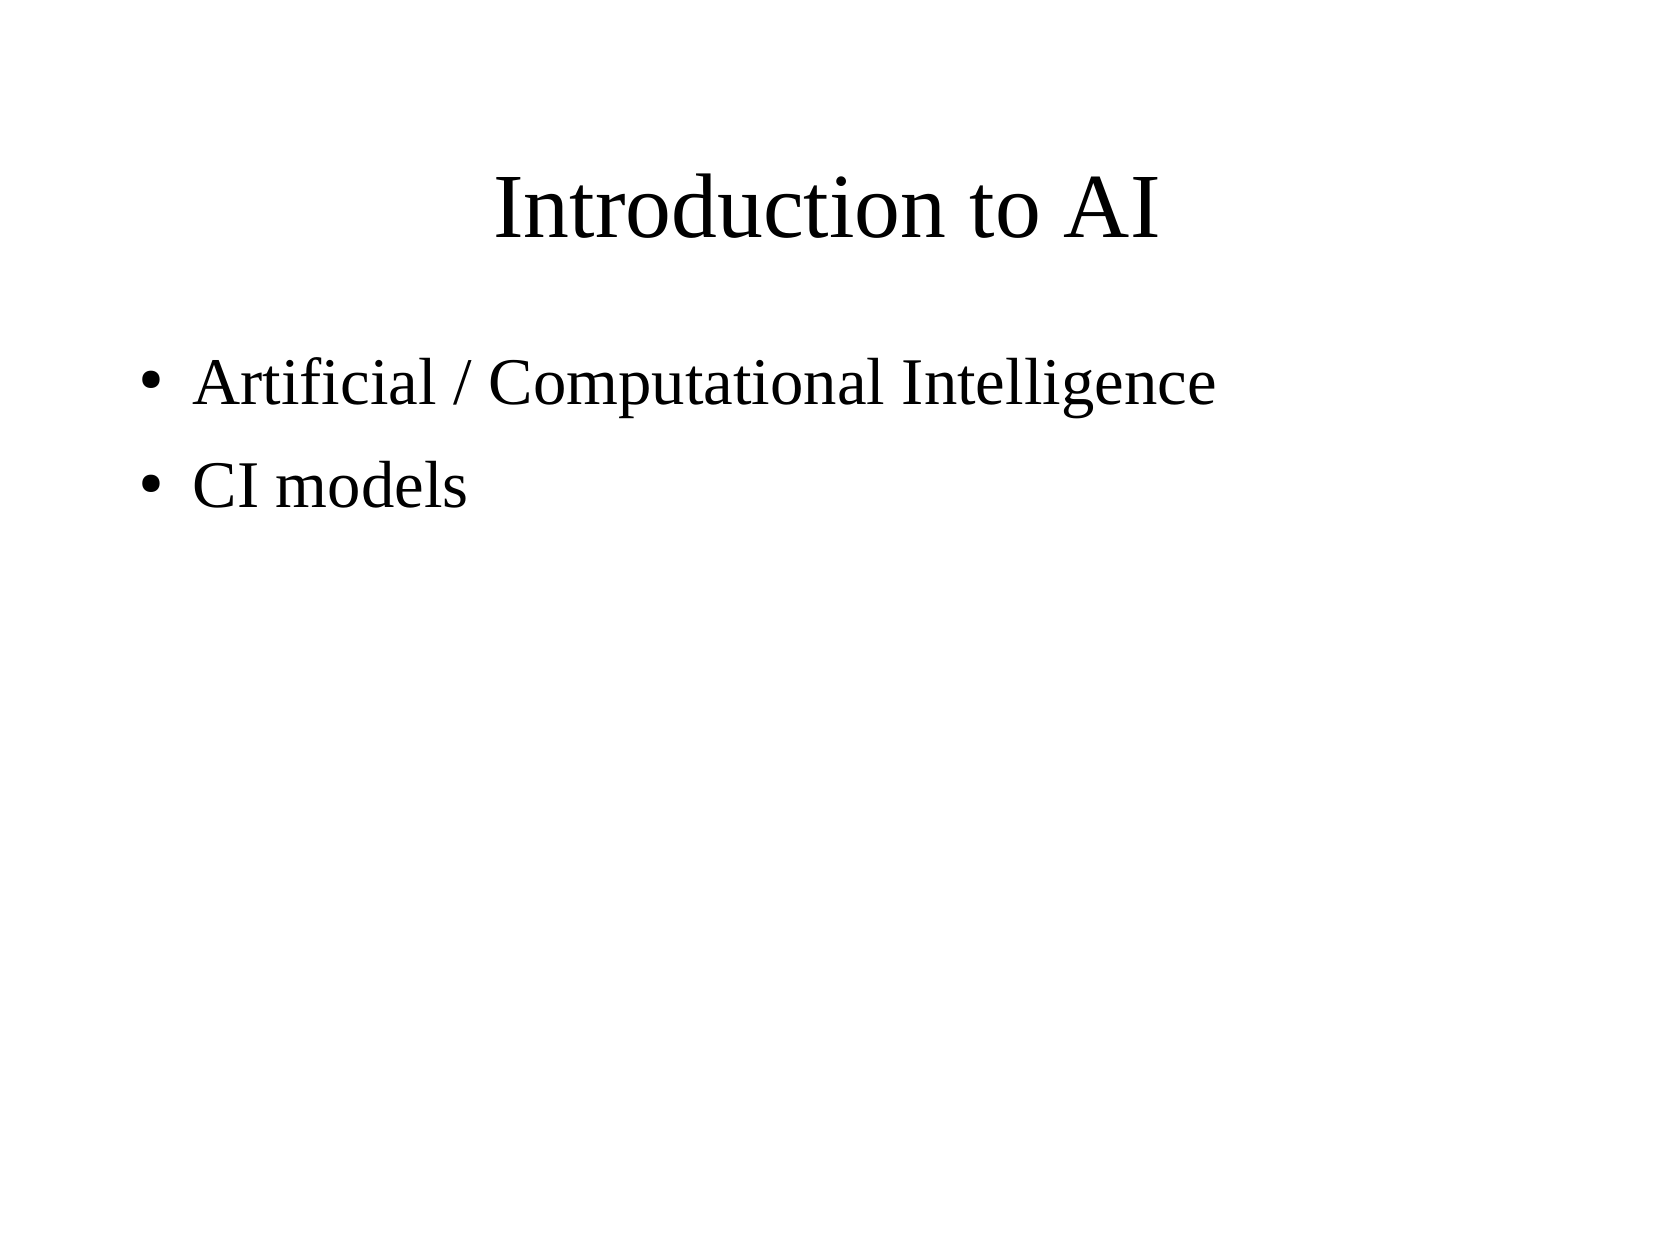

# Introduction to AI
Artificial / Computational Intelligence
CI models